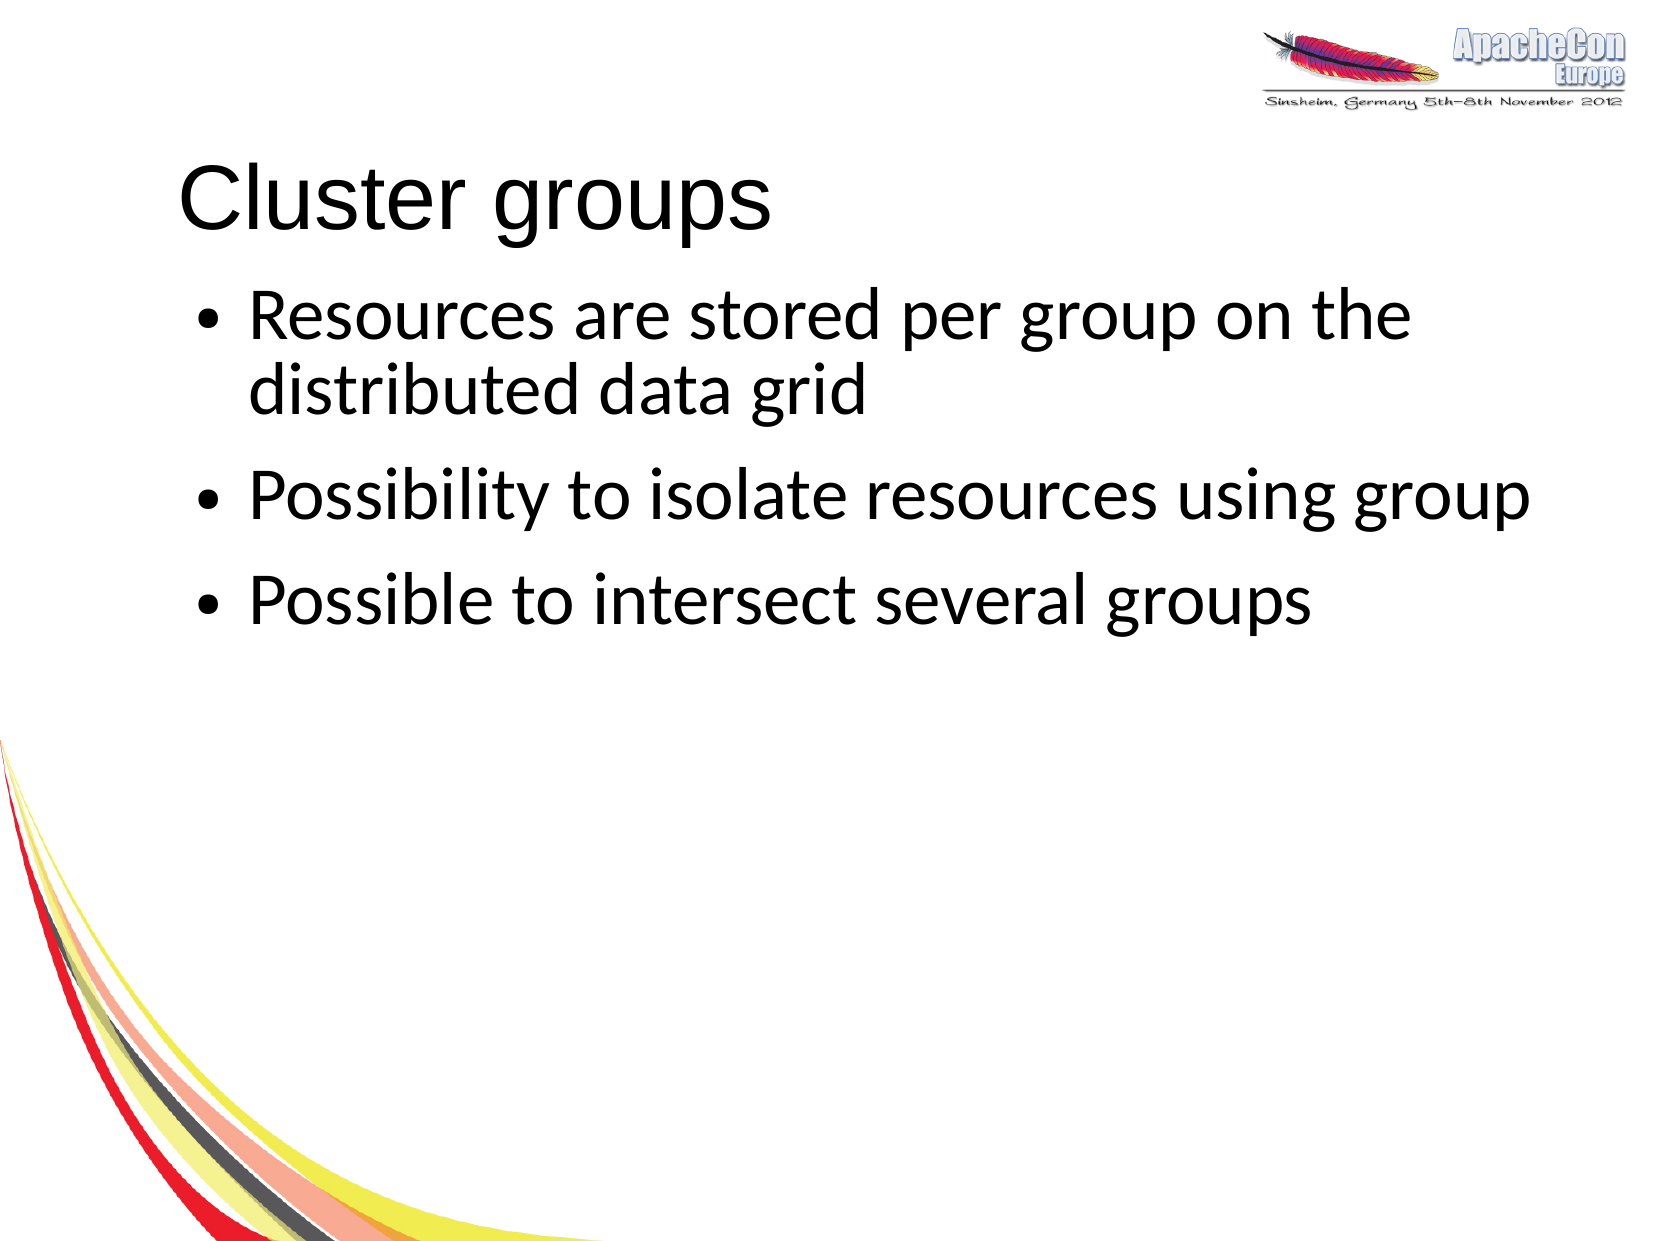

# Cluster groups
Resources are stored per group on the distributed data grid
Possibility to isolate resources using group
Possible to intersect several groups